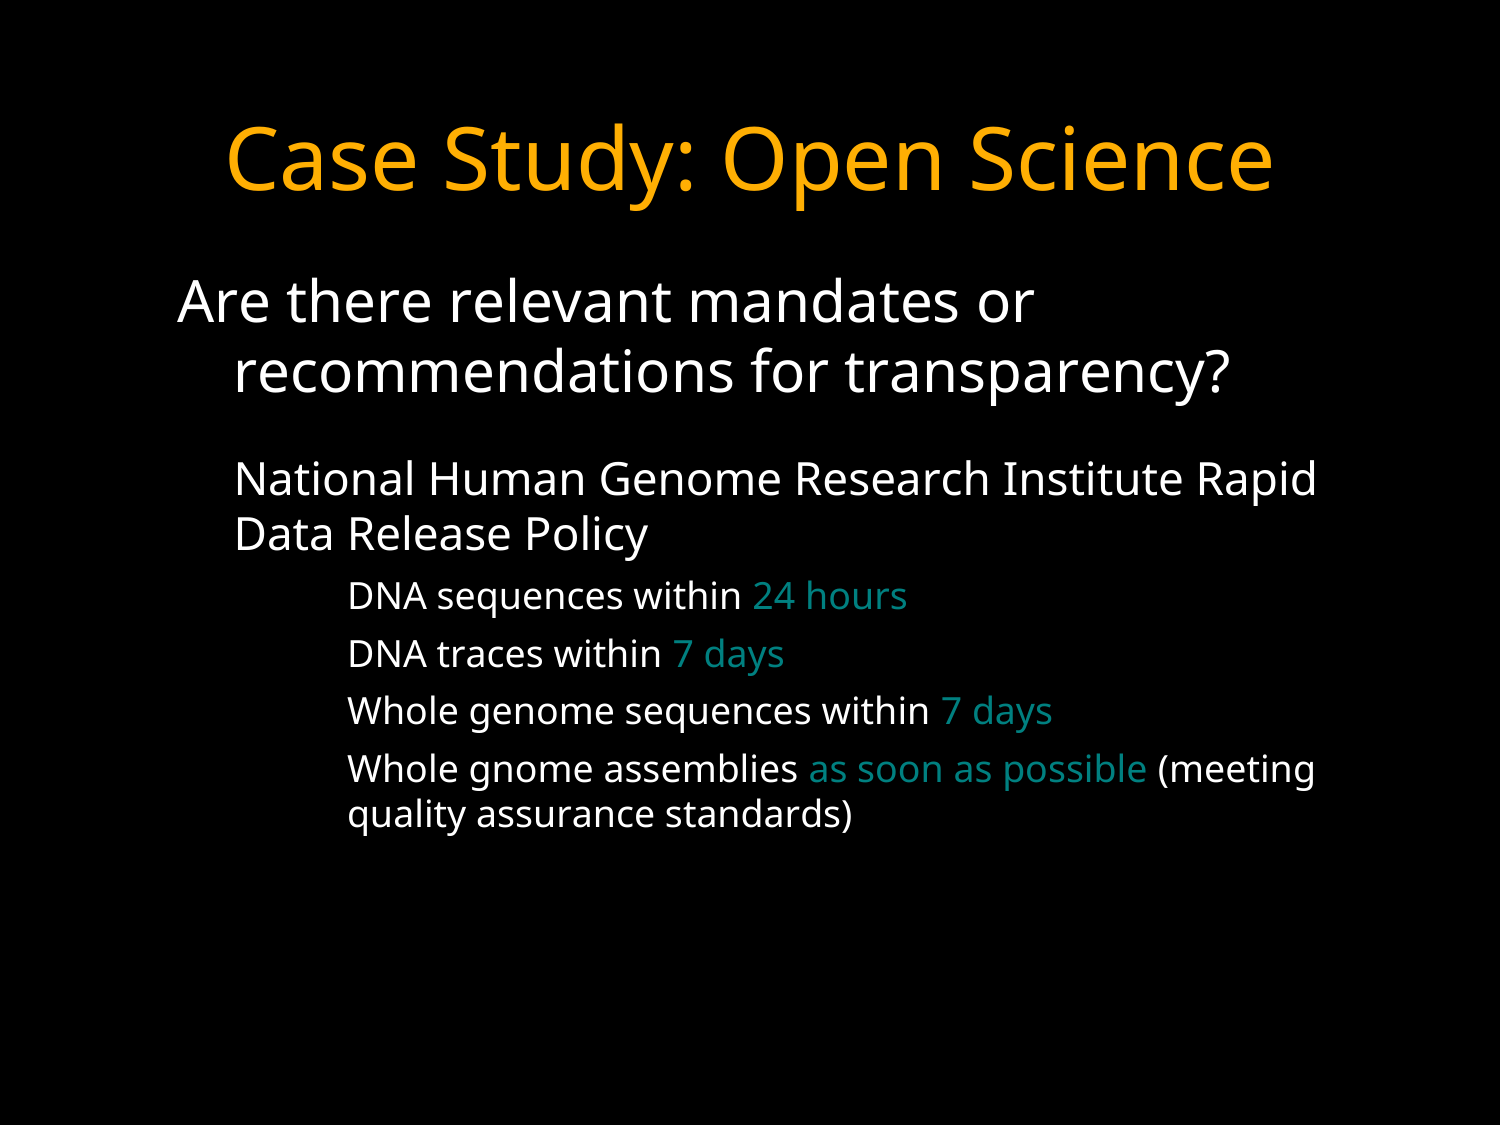

# Case Study: Open Science
Are there relevant mandates or recommendations for transparency?
National Human Genome Research Institute Rapid Data Release Policy
DNA sequences within 24 hours
DNA traces within 7 days
Whole genome sequences within 7 days
Whole gnome assemblies as soon as possible (meeting quality assurance standards)